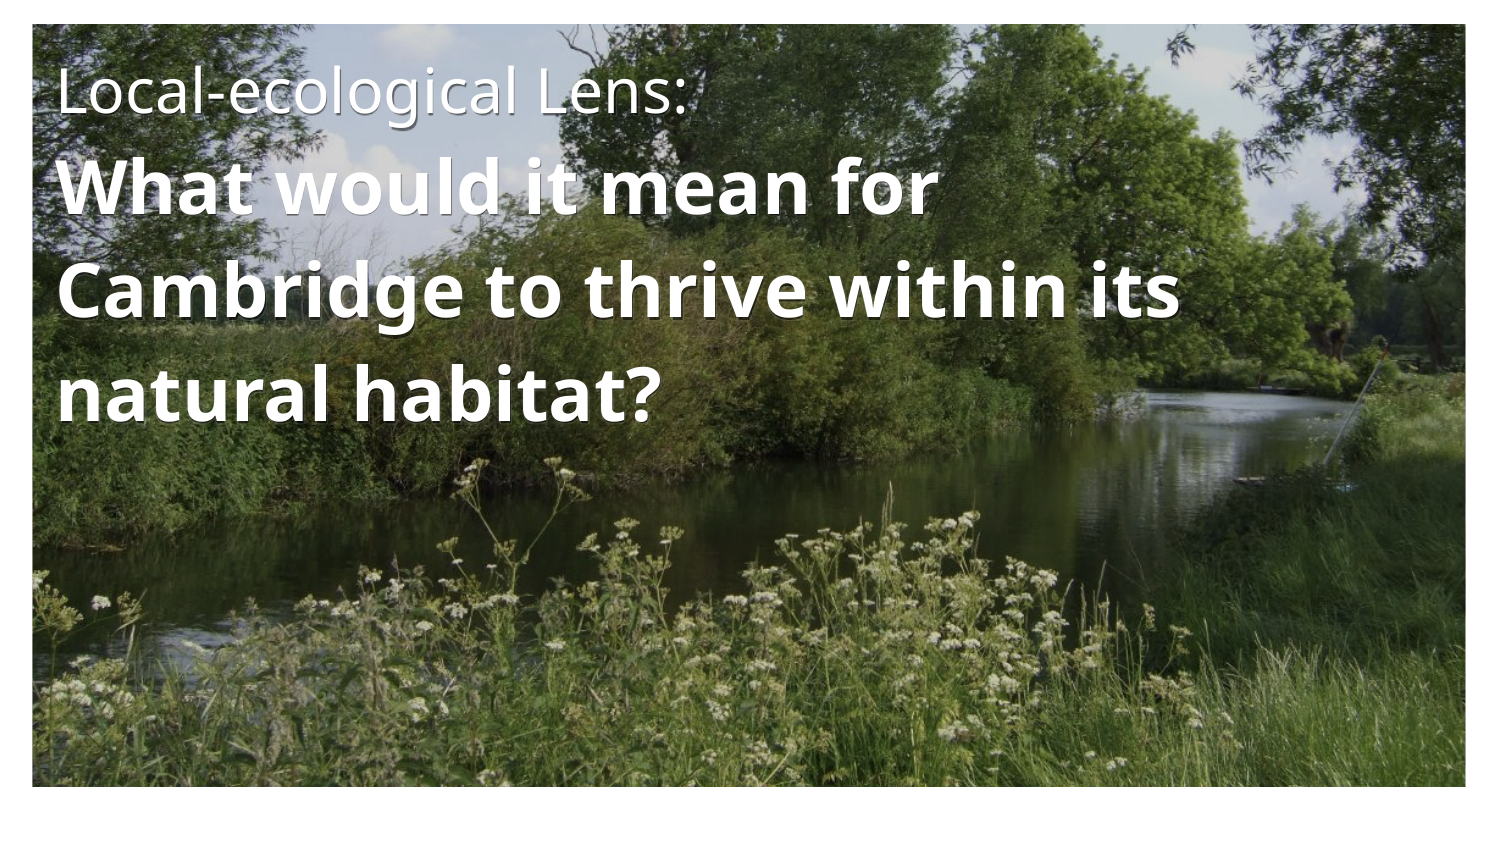

Local-social Lens:
What would it mean for the people of Cambridge to thrive?
Local-ecological Lens:
What would it mean for Cambridge to thrive within its natural habitat?